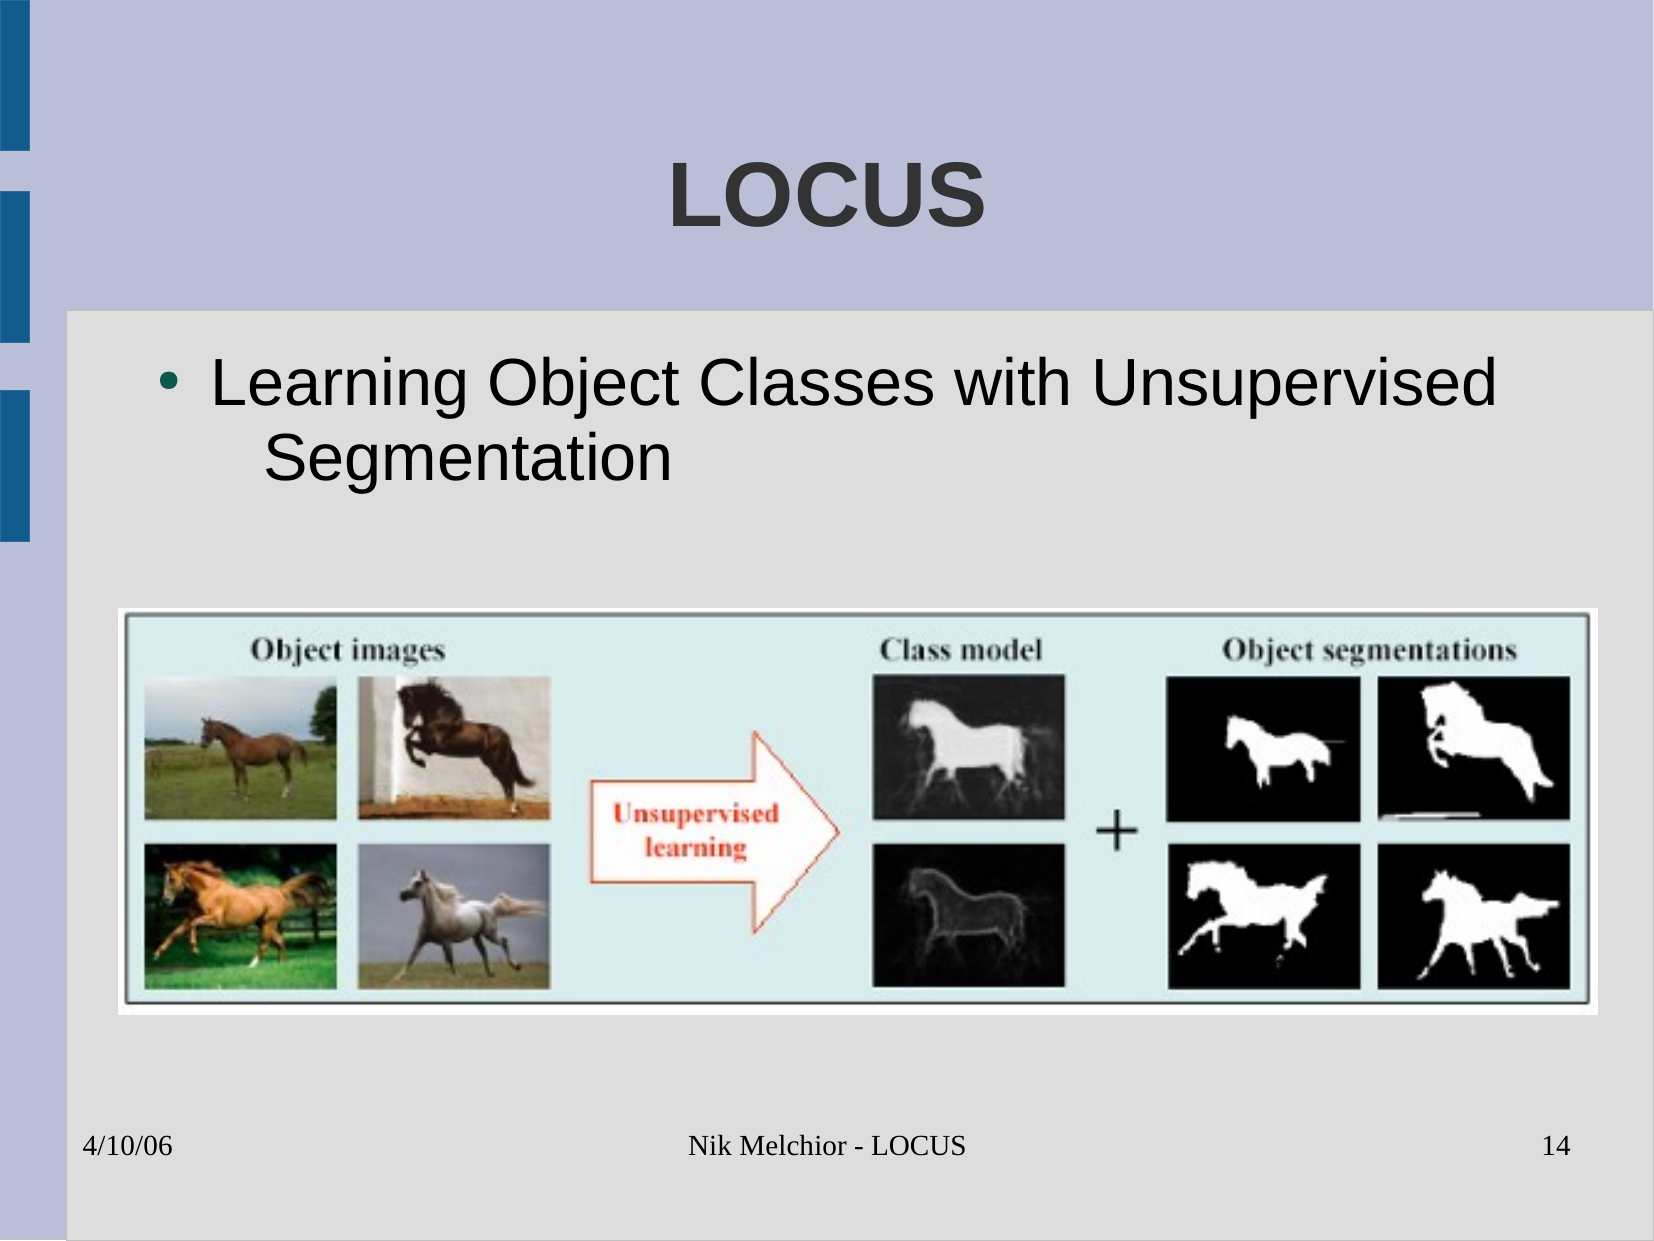

# LOCUS
Learning Object Classes with Unsupervised Segmentation
4/10/06
Nik Melchior - LOCUS
14